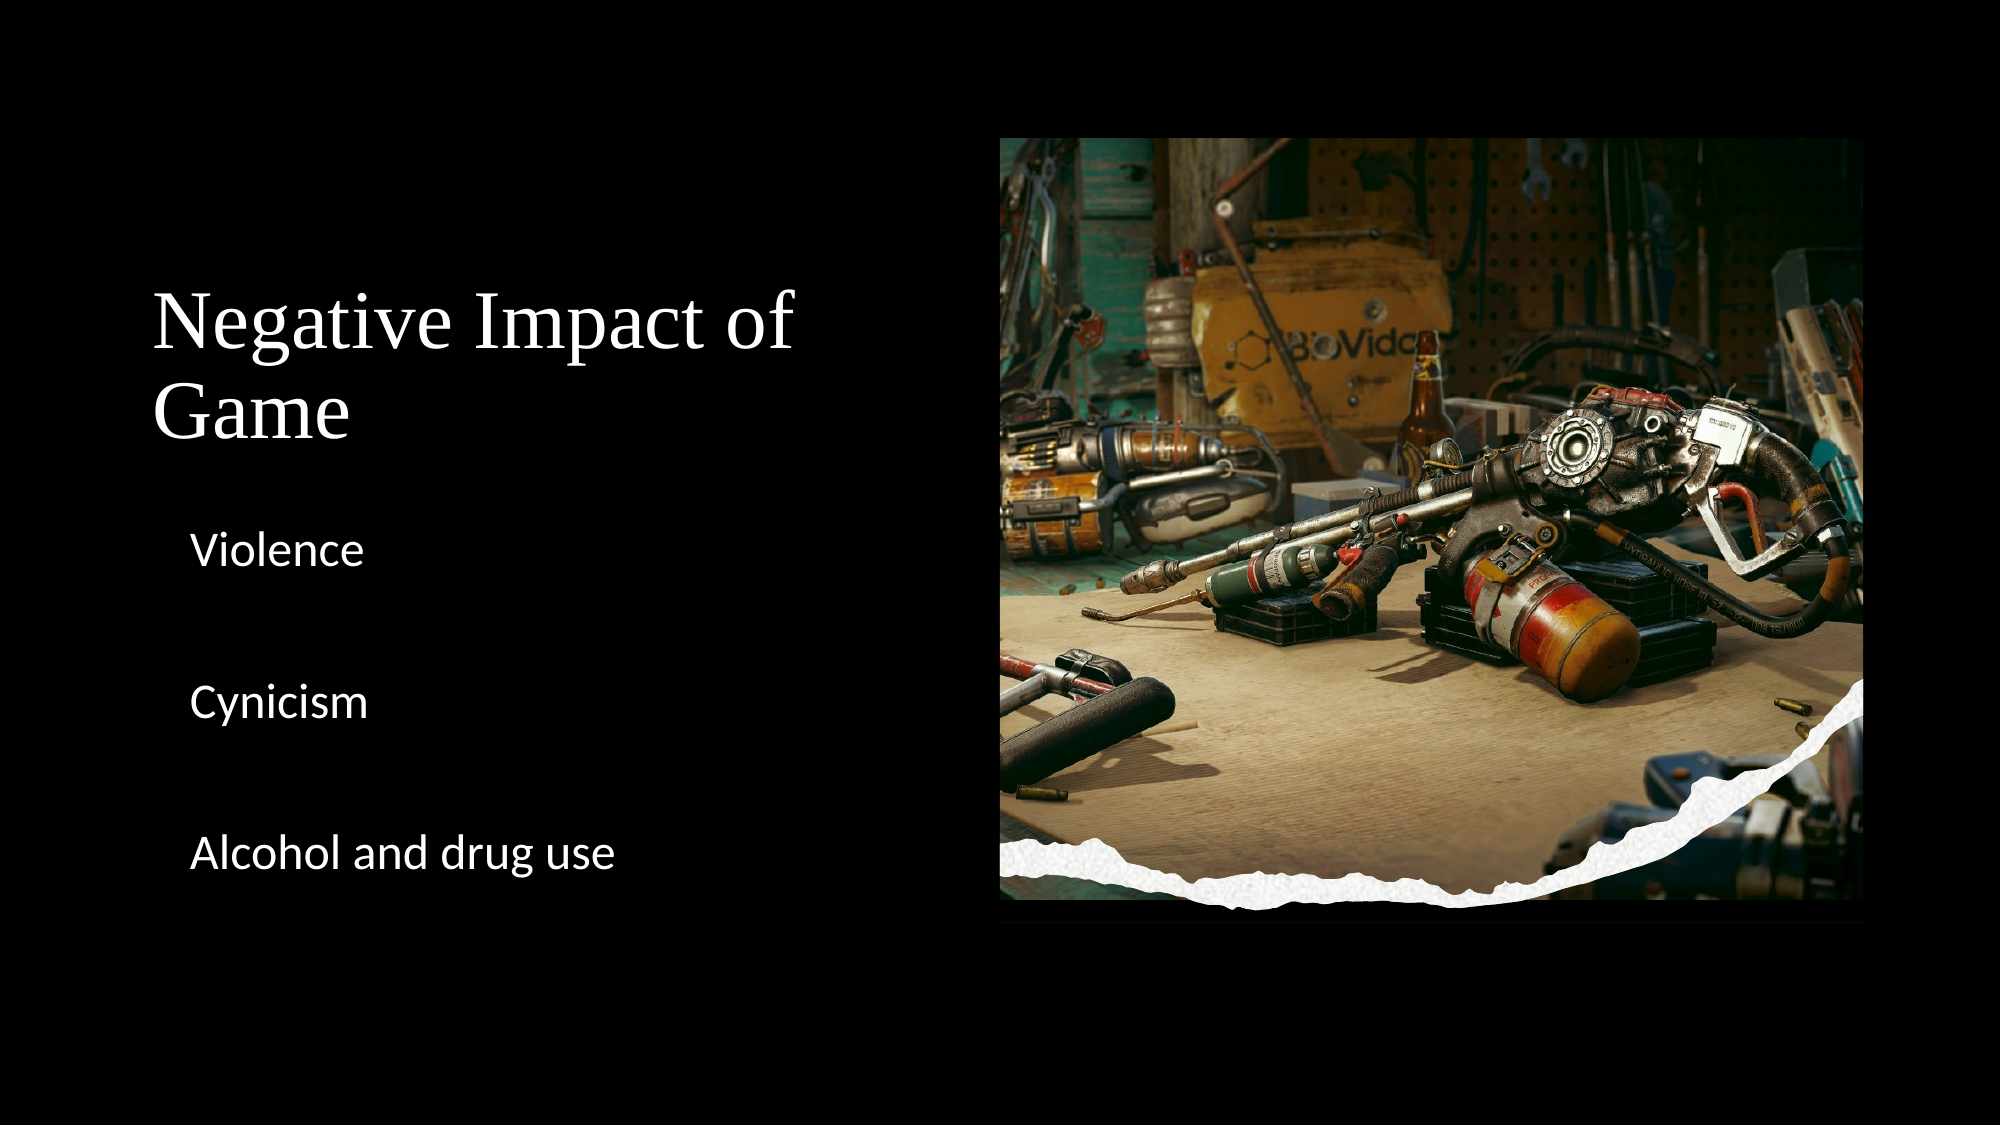

# Negative Impact of Game
Violence
Cynicism
Alcohol and drug use